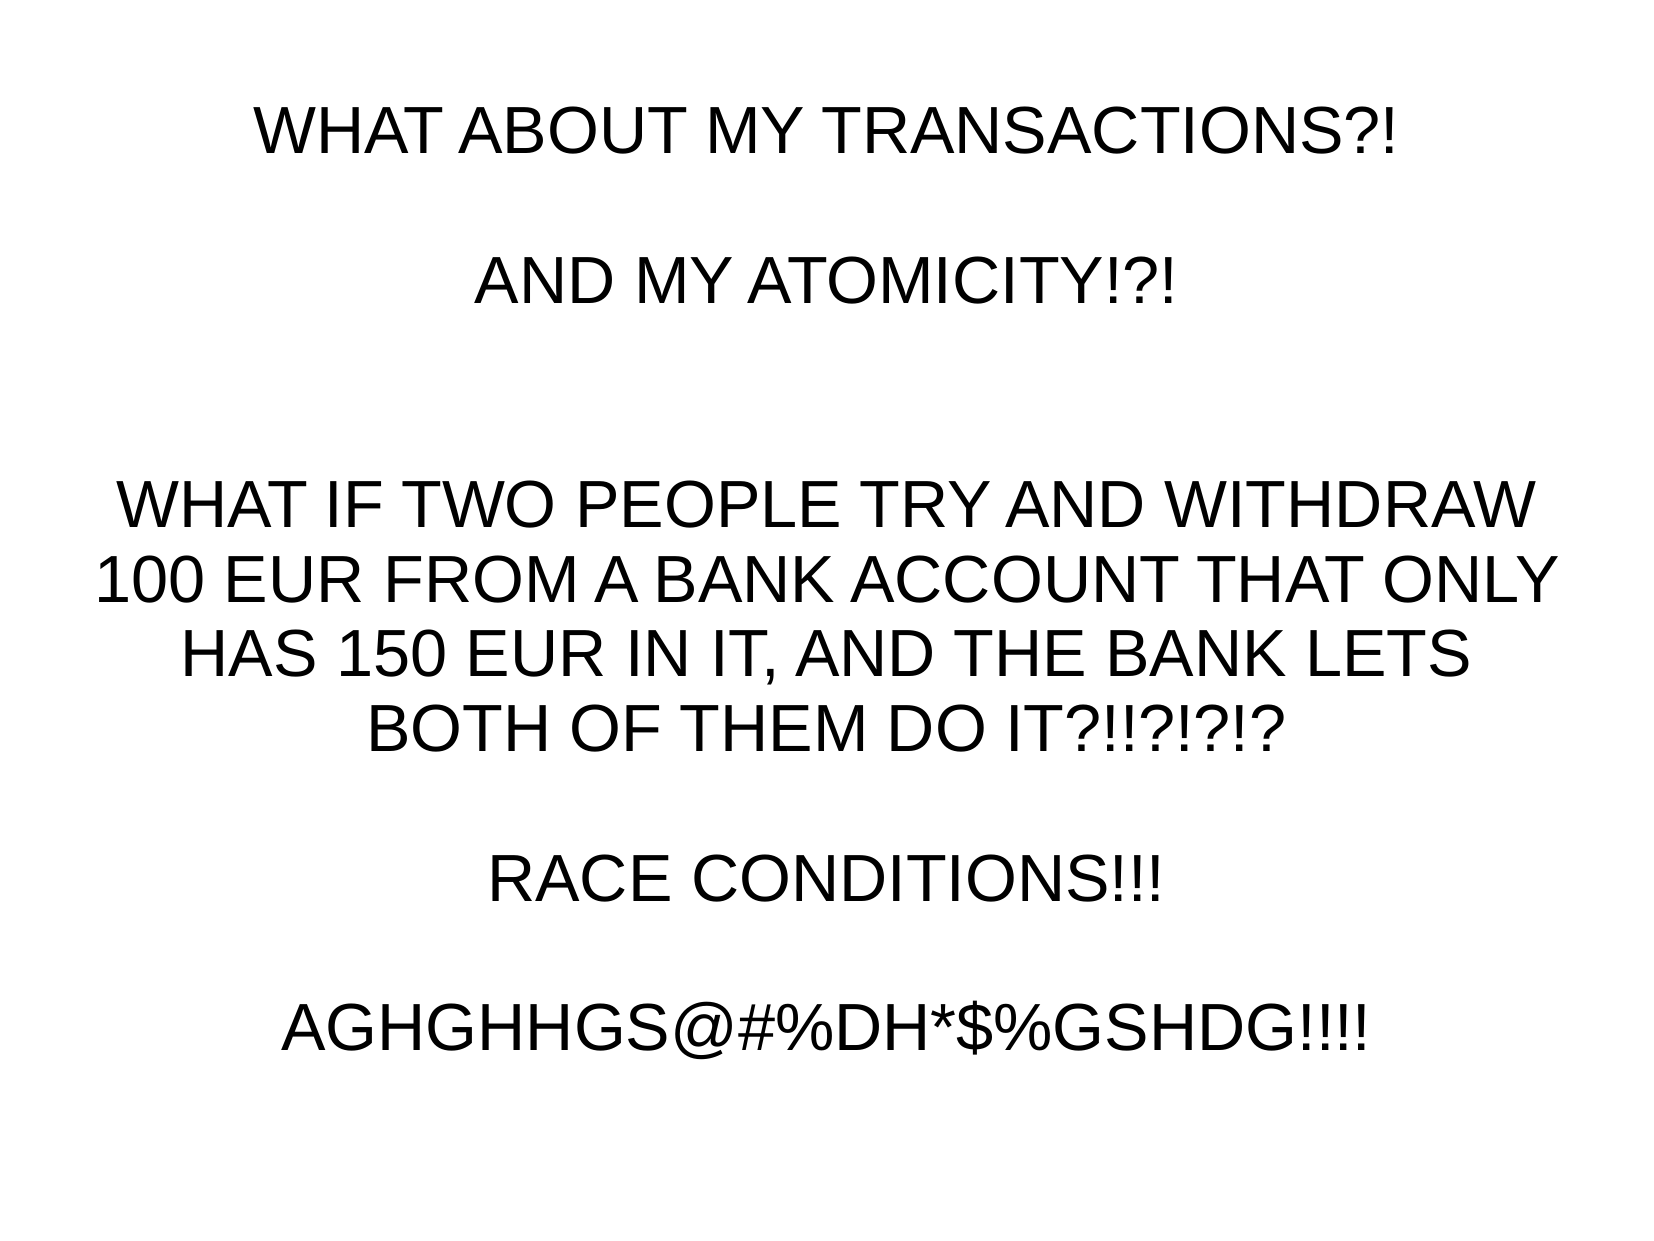

# WHAT ABOUT MY TRANSACTIONS?!
AND MY ATOMICITY!?!
WHAT IF TWO PEOPLE TRY AND WITHDRAW 100 EUR FROM A BANK ACCOUNT THAT ONLY HAS 150 EUR IN IT, AND THE BANK LETS BOTH OF THEM DO IT?!!?!?!?
RACE CONDITIONS!!!
AGHGHHGS@#%DH*$%GSHDG!!!!